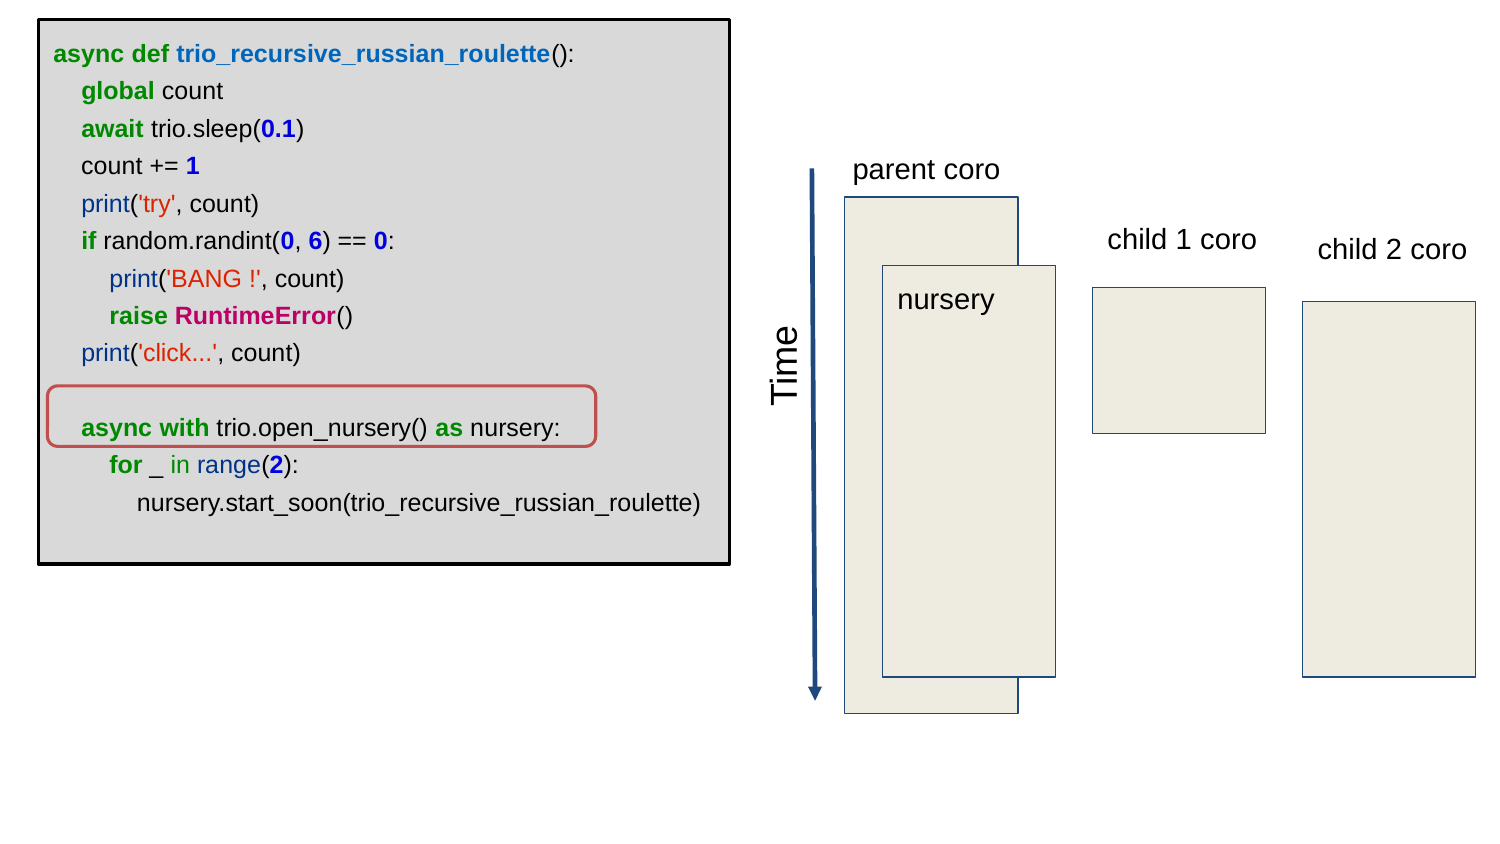

async def trio_recursive_russian_roulette():
 global count
 await trio.sleep(0.1)
 count += 1
 print('try', count)
 if random.randint(0, 6) == 0:
 print('BANG !', count)
 raise RuntimeError()
 print('click...', count)
 async with trio.open_nursery() as nursery:
 for _ in range(2):
 nursery.start_soon(trio_recursive_russian_roulette)
parent coro
child 1 coro
child 2 coro
nursery
Time